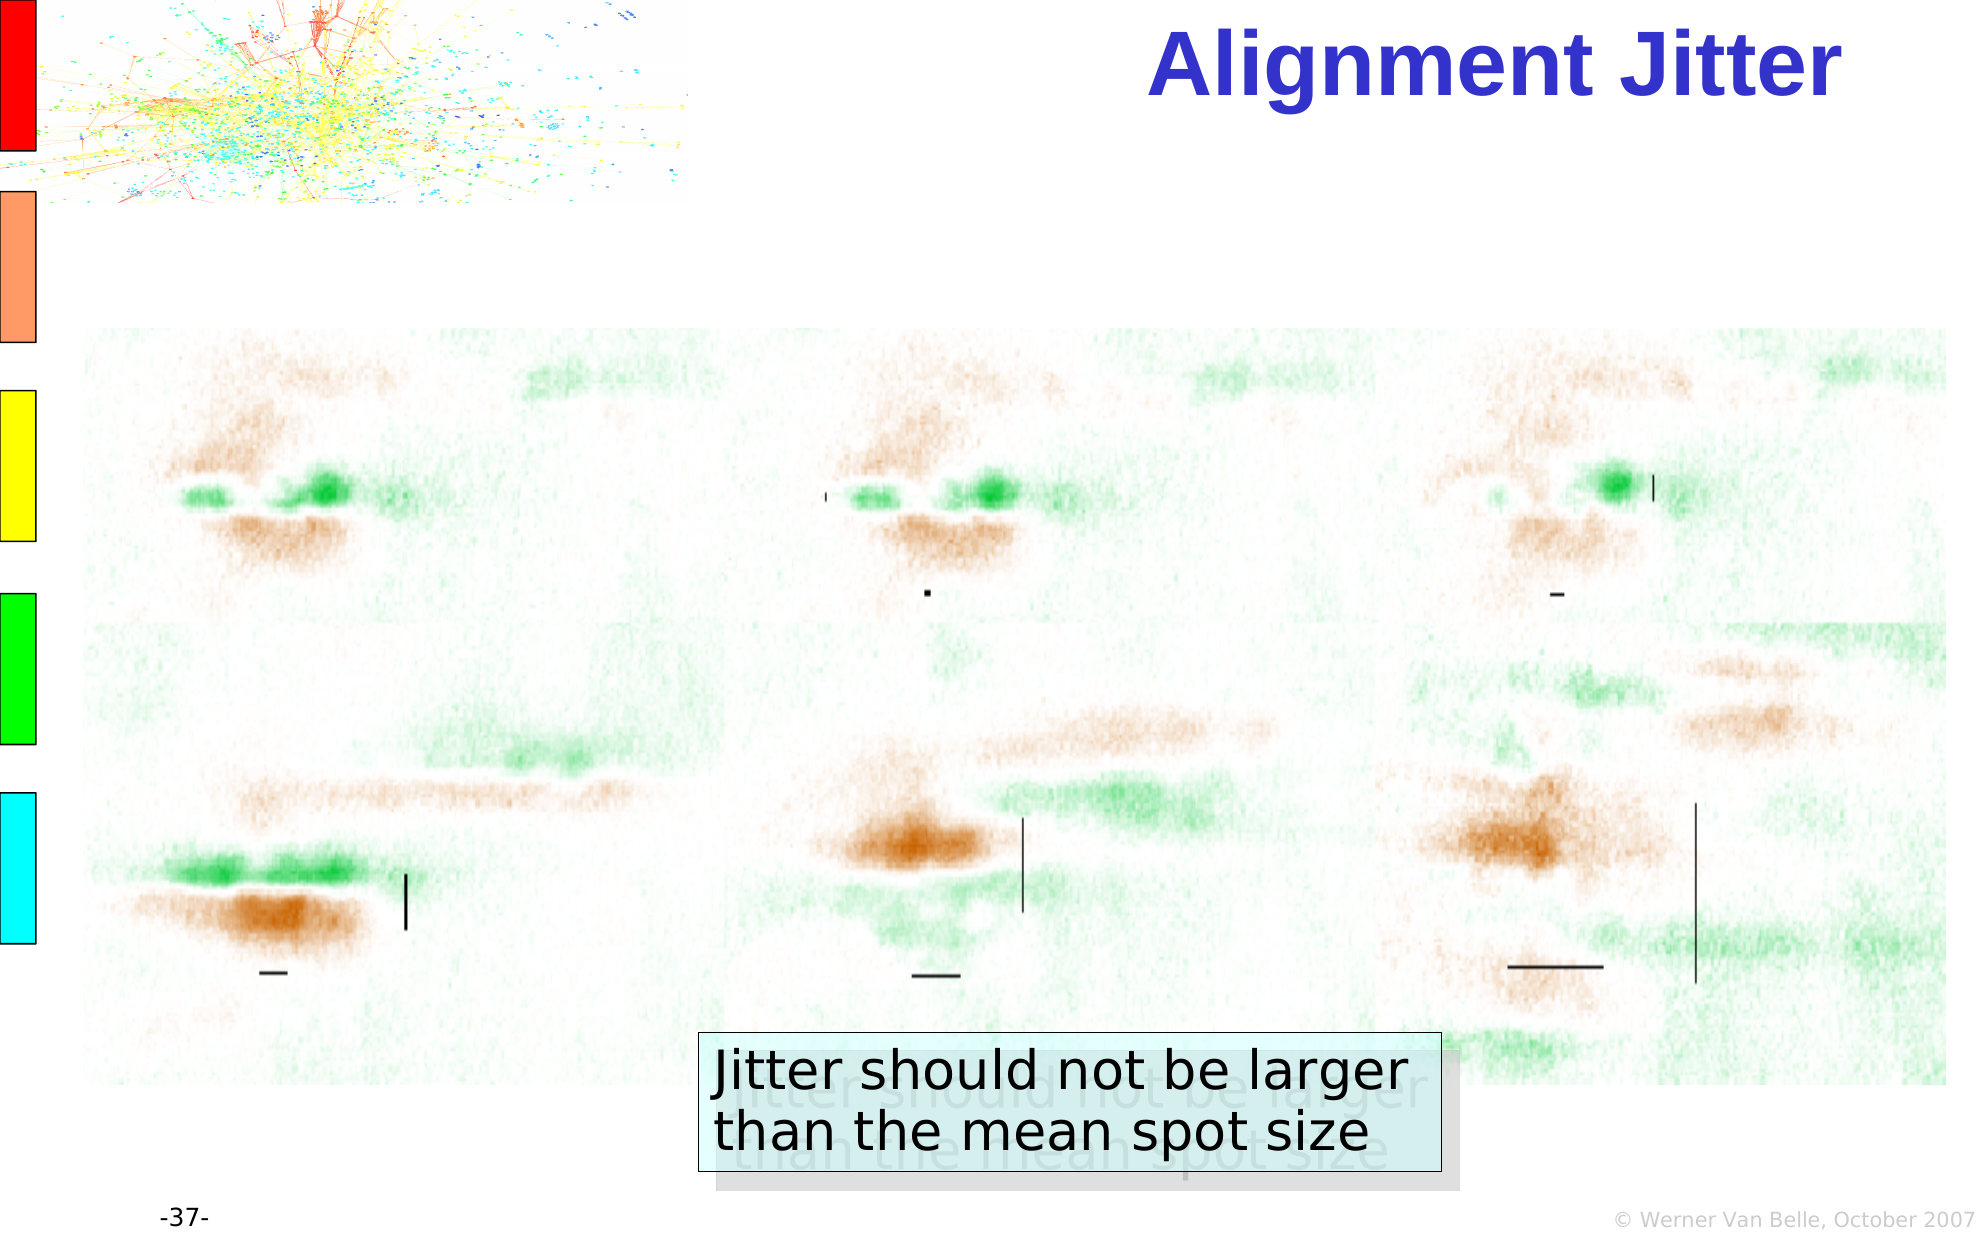

# Alignment Jitter
Jitter should not be larger
than the mean spot size